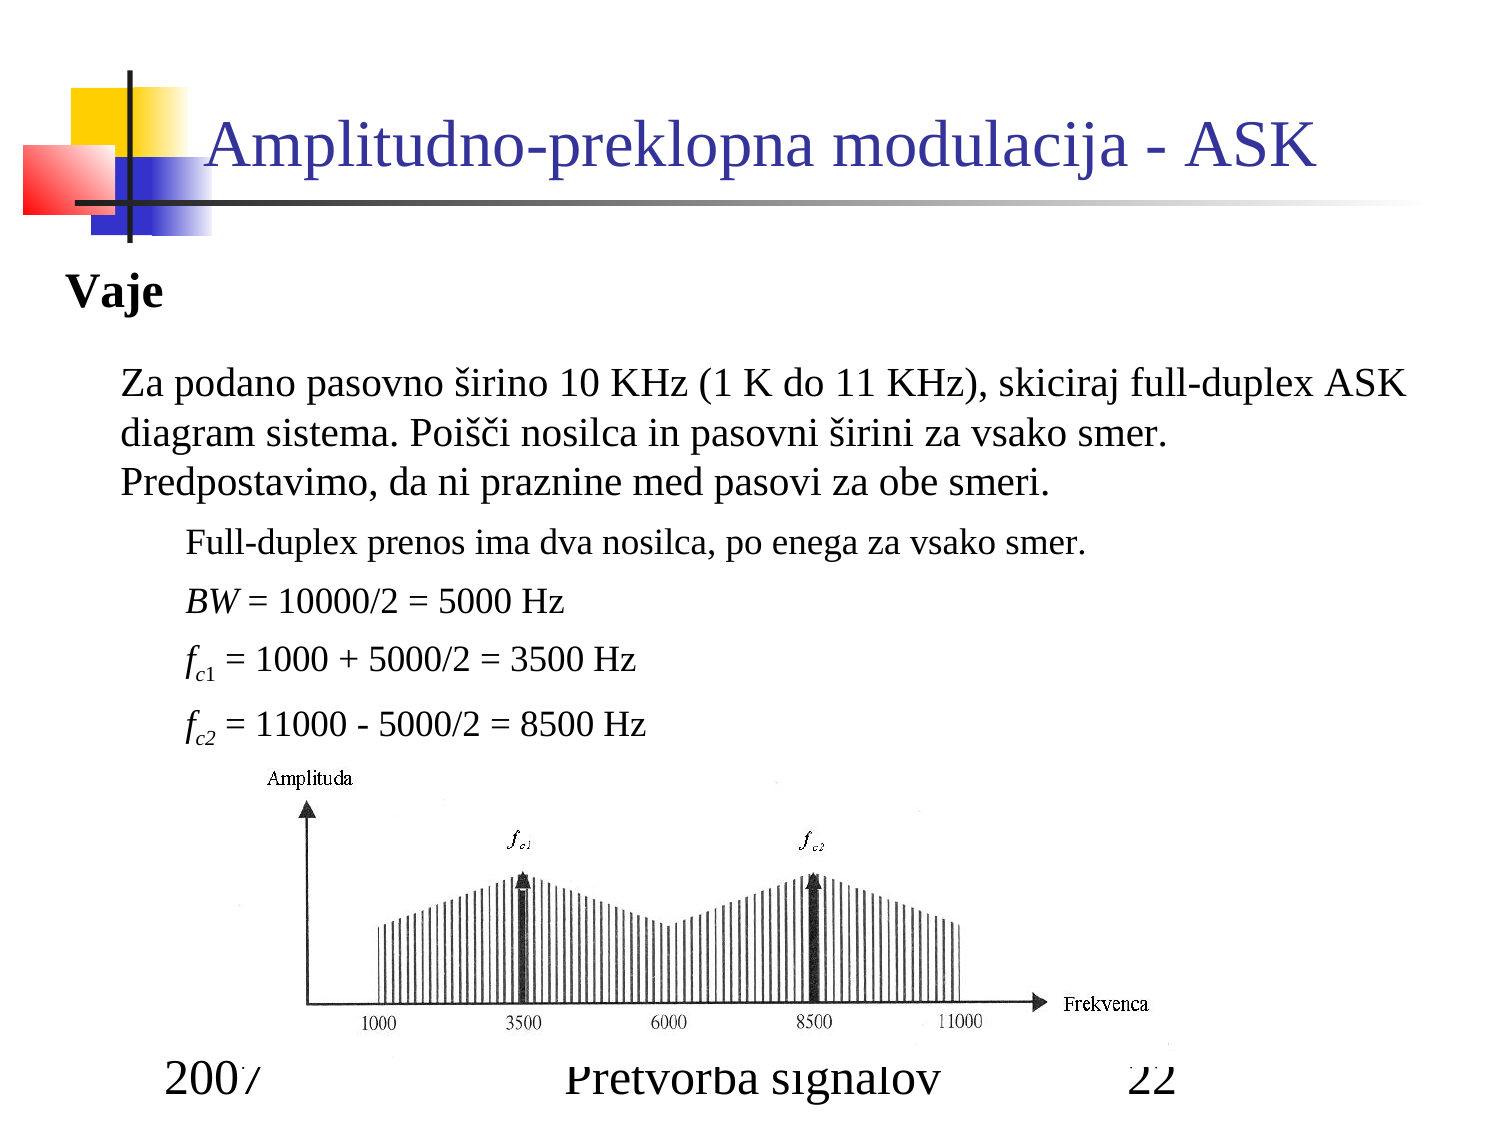

# Amplitudno-preklopna modulacija - ASK
Vaje
	Za podano pasovno širino 10 KHz (1 K do 11 KHz), skiciraj full-duplex ASK diagram sistema. Poišči nosilca in pasovni širini za vsako smer. Predpostavimo, da ni praznine med pasovi za obe smeri.
	Full-duplex prenos ima dva nosilca, po enega za vsako smer.
		BW = 10000/2 = 5000 Hz
		fc1 = 1000 + 5000/2 = 3500 Hz
		fc2 = 11000 - 5000/2 = 8500 Hz
2007
Pretvorba signalov
22